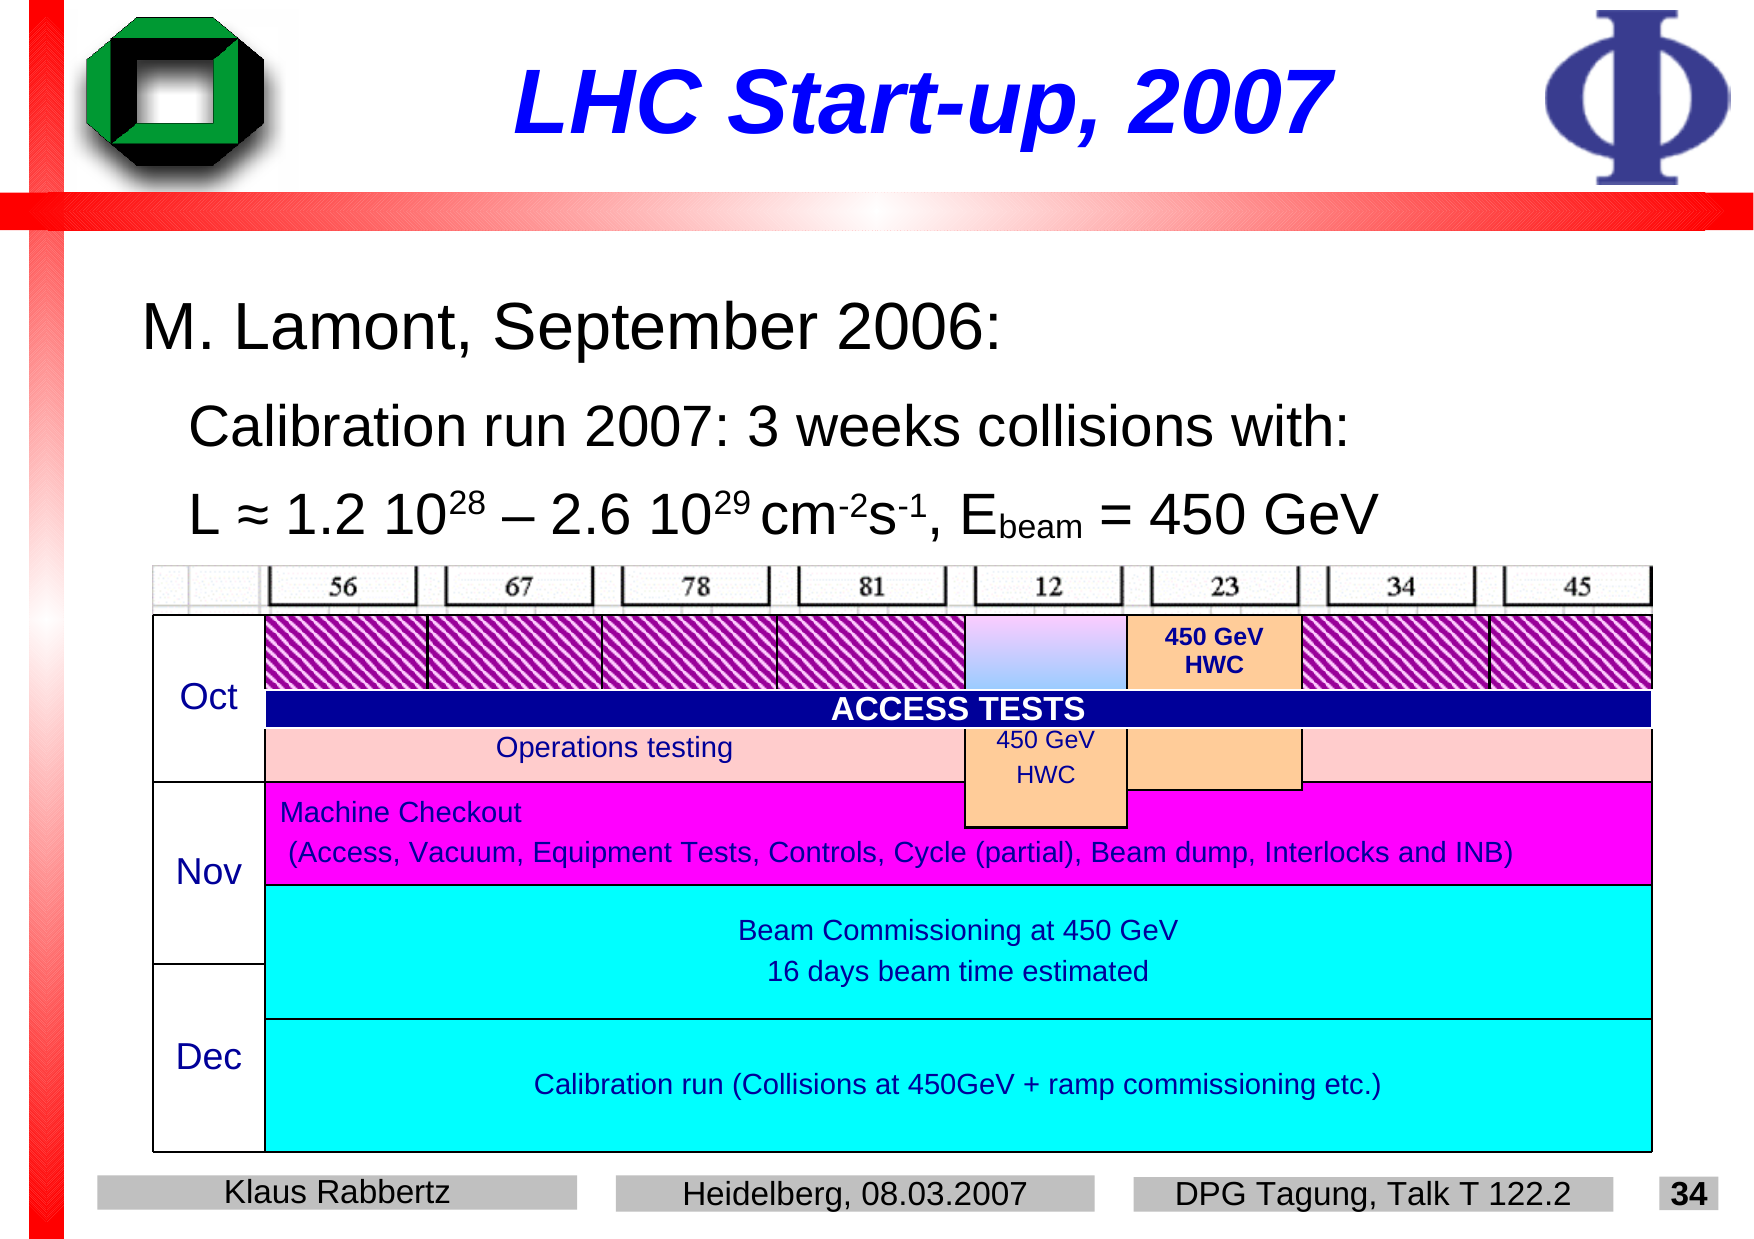

# LHC Start-up, 2007
M. Lamont, September 2006:
Calibration run 2007: 3 weeks collisions with:
L ≈ 1.2 1028 – 2.6 1029 cm-2s-1, Ebeam = 450 GeV
Oct
450 GeV
HWC
ACCESS TESTS
450 GeV
HWC
Operations testing
Nov
Machine Checkout
 (Access, Vacuum, Equipment Tests, Controls, Cycle (partial), Beam dump, Interlocks and INB)
Beam Commissioning at 450 GeV
16 days beam time estimated
Dec
Calibration run (Collisions at 450GeV + ramp commissioning etc.)